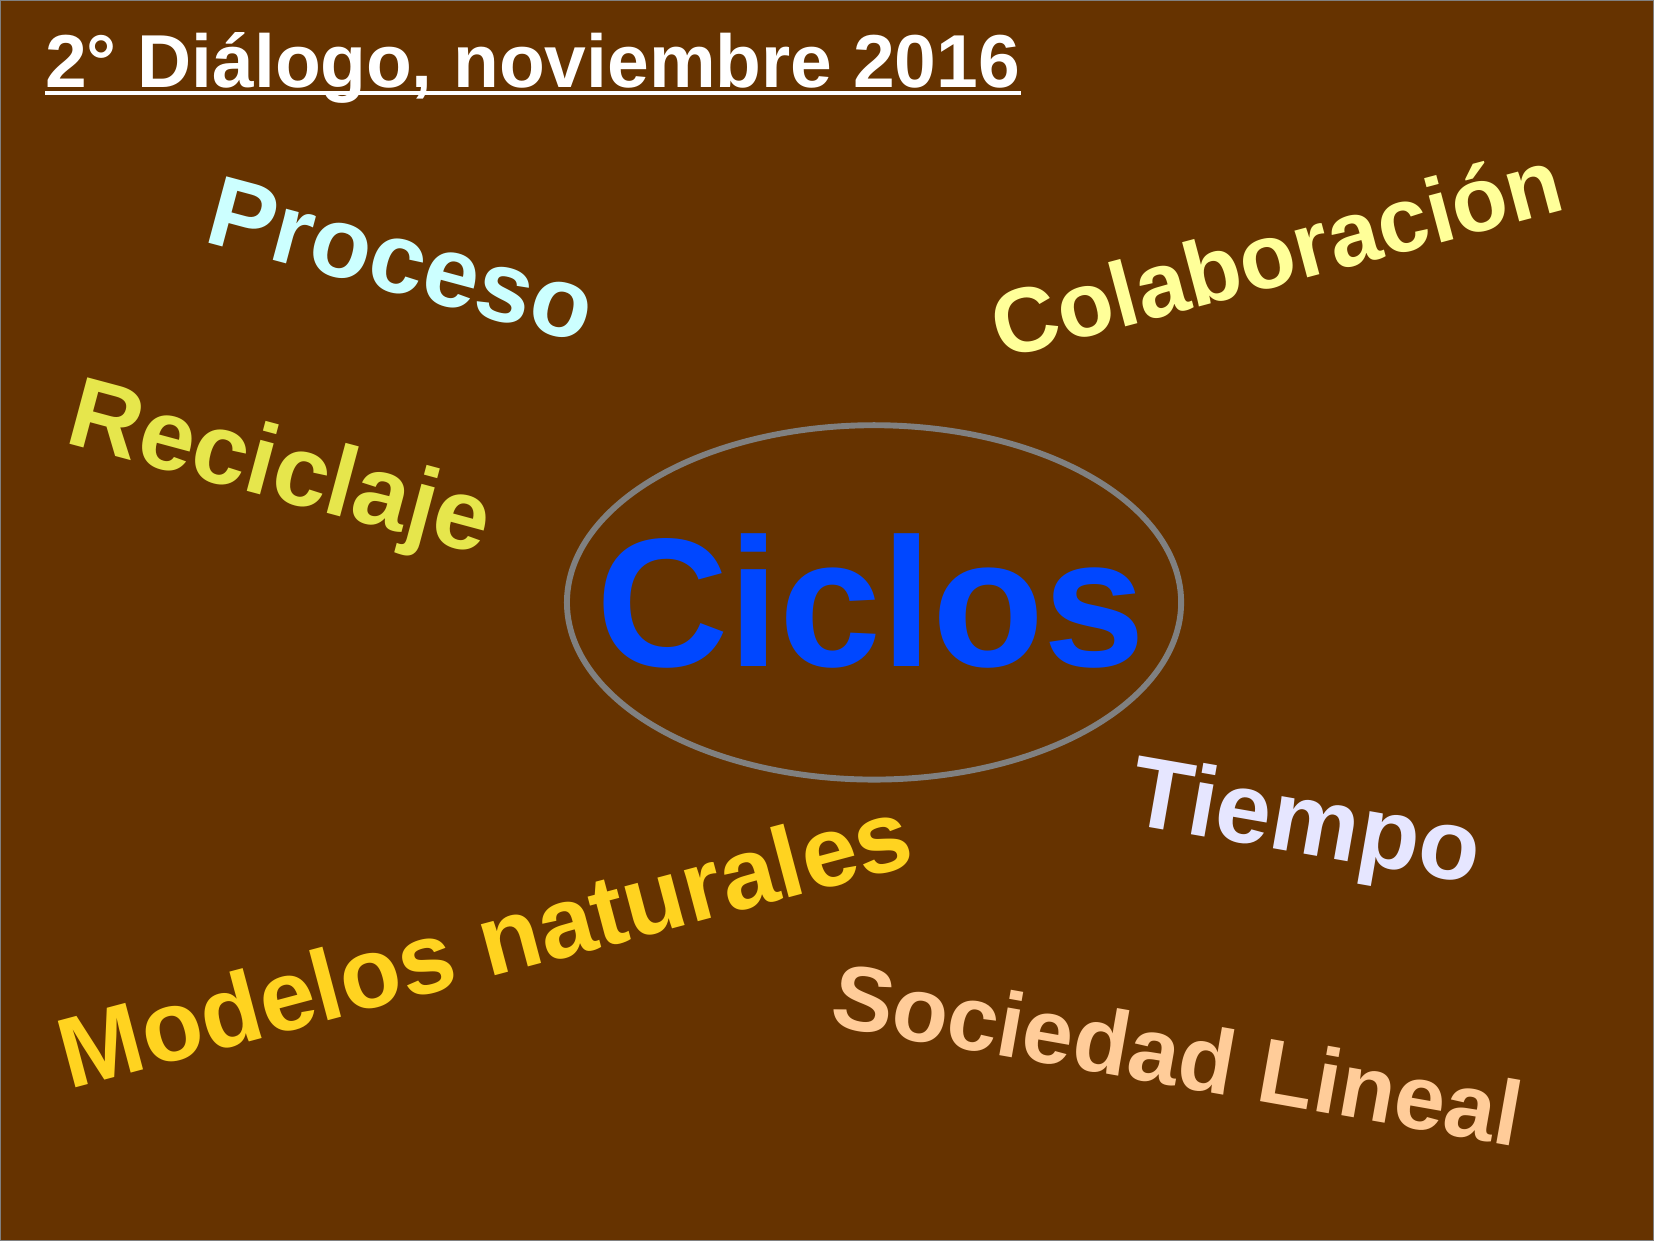

2° Diálogo, noviembre 2016
Colaboración
Proceso
Reciclaje
# Ciclos
Tiempo
Modelos naturales
Sociedad Lineal